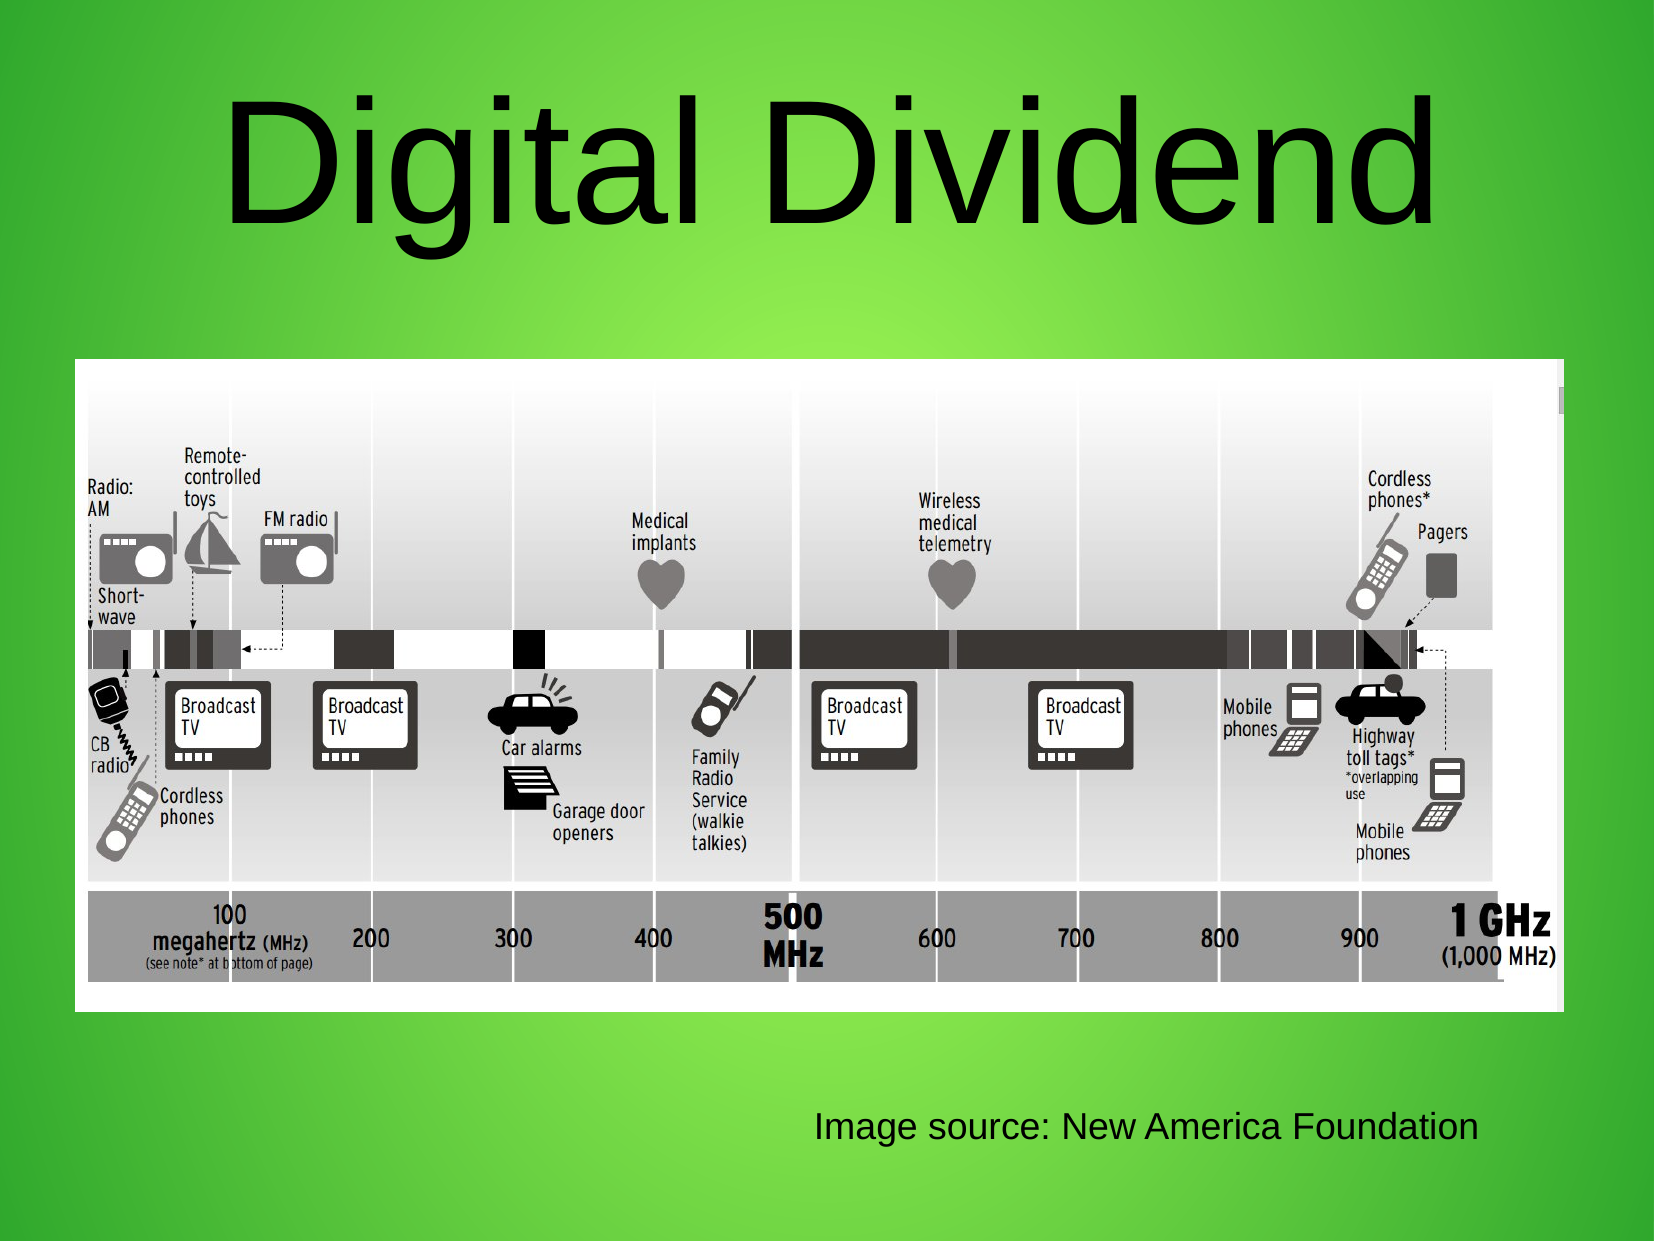

# Digital Dividend
Image source: New America Foundation